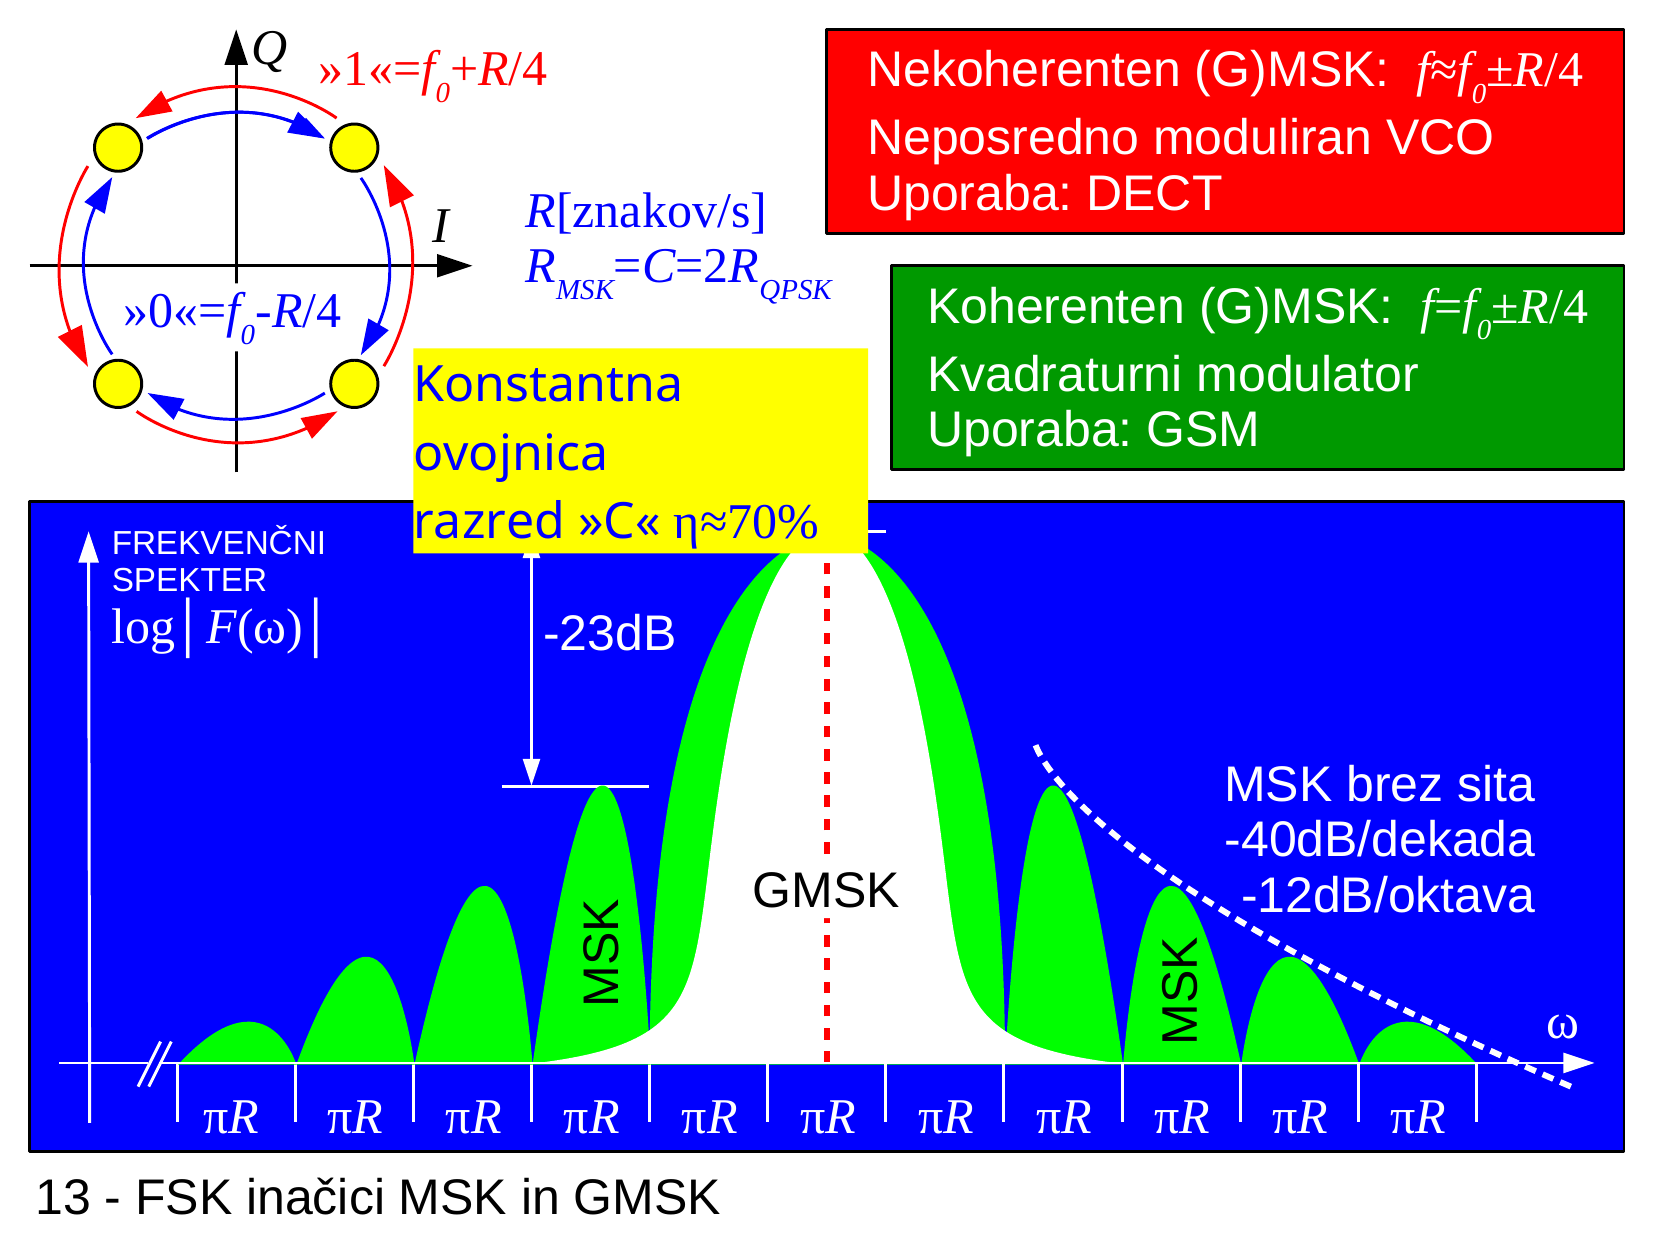

Q
Nekoherenten (G)MSK: f≈f0±R/4
Neposredno moduliran VCO
Uporaba: DECT
»1«=f0+R/4
R[znakov/s]
RMSK=C=2RQPSK
I
Koherenten (G)MSK: f=f0±R/4
Kvadraturni modulator
Uporaba: GSM
»0«=f0-R/4
Konstantna ovojnica
razred »C« η≈70%
FREKVENČNI
SPEKTER
log│F(ω)│
-23dB
MSK brez sita
-40dB/dekada
-12dB/oktava
GMSK
MSK
MSK
ω
πR
πR
πR
πR
πR
πR
πR
πR
πR
πR
πR
13 - FSK inačici MSK in GMSK